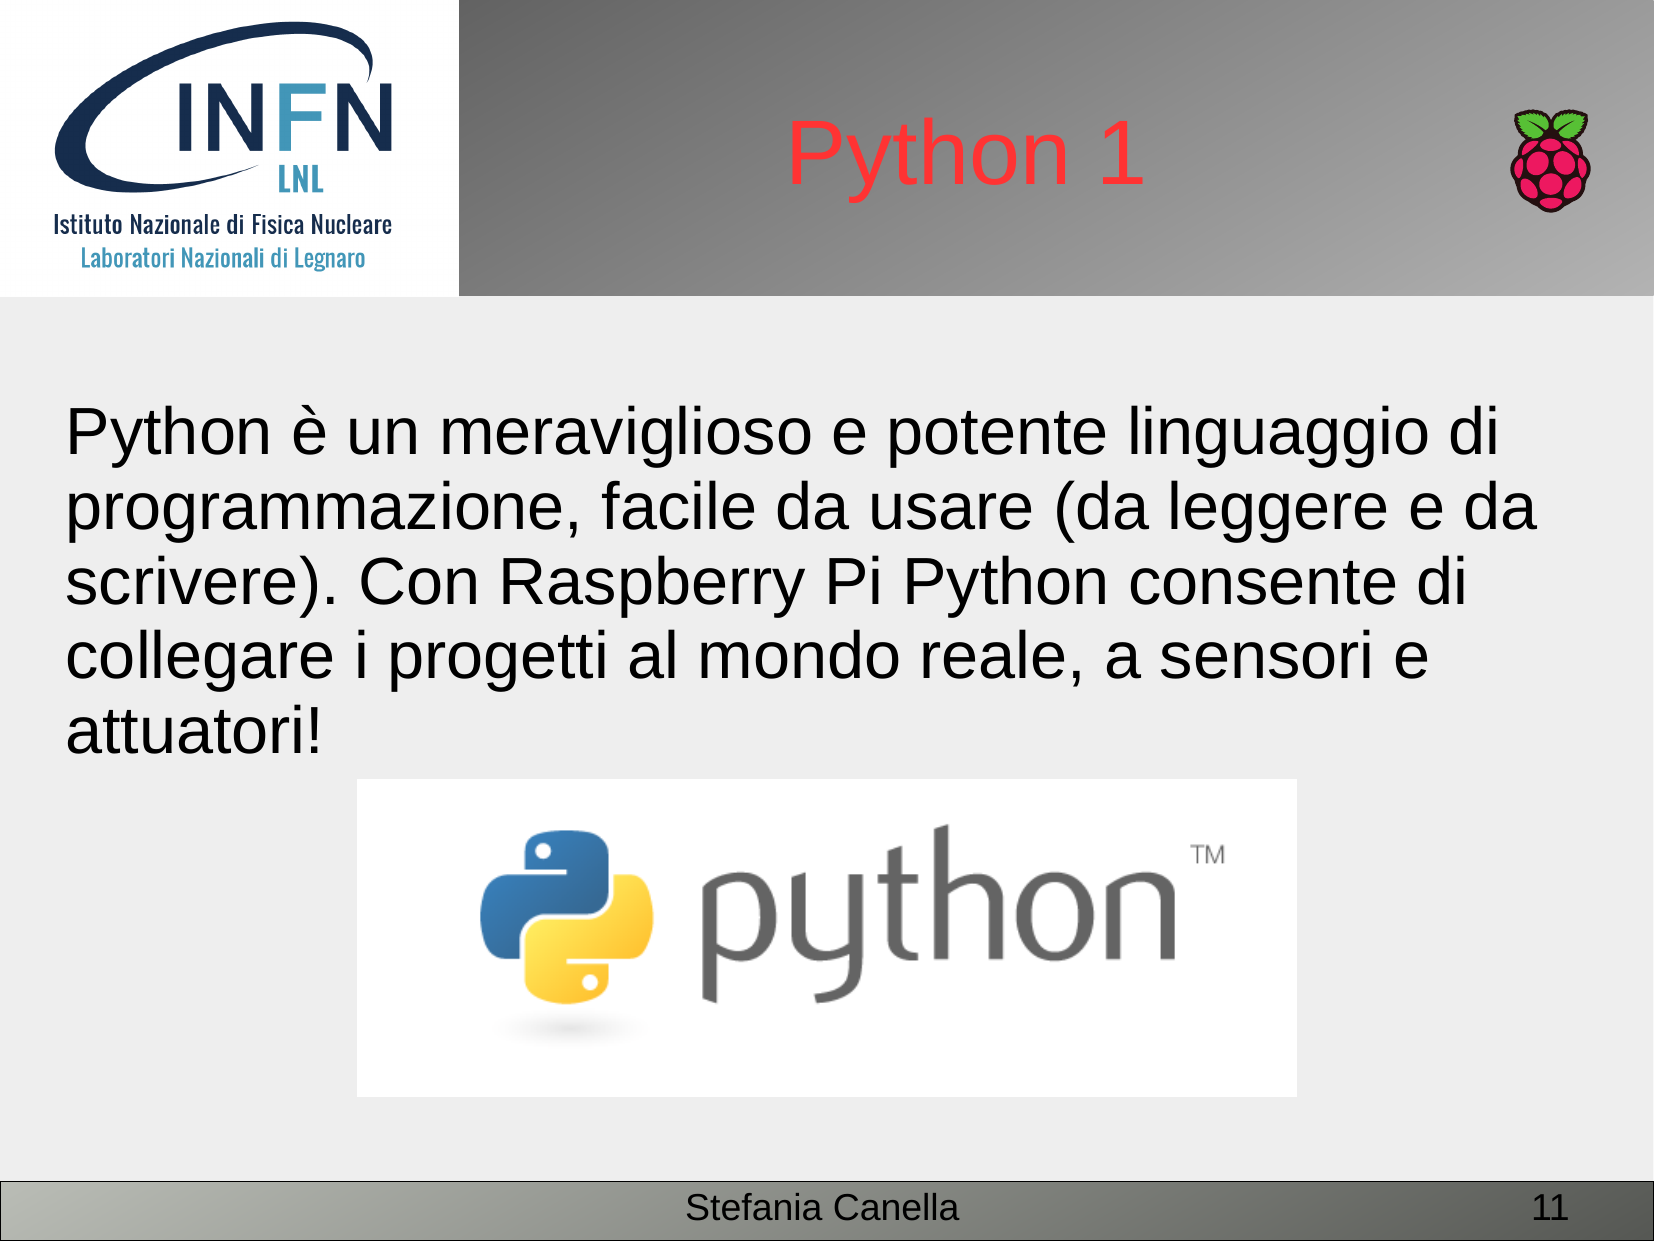

# Python 1
Python è un meraviglioso e potente linguaggio di programmazione, facile da usare (da leggere e da scrivere). Con Raspberry Pi Python consente di collegare i progetti al mondo reale, a sensori e attuatori!
Stefania Canella